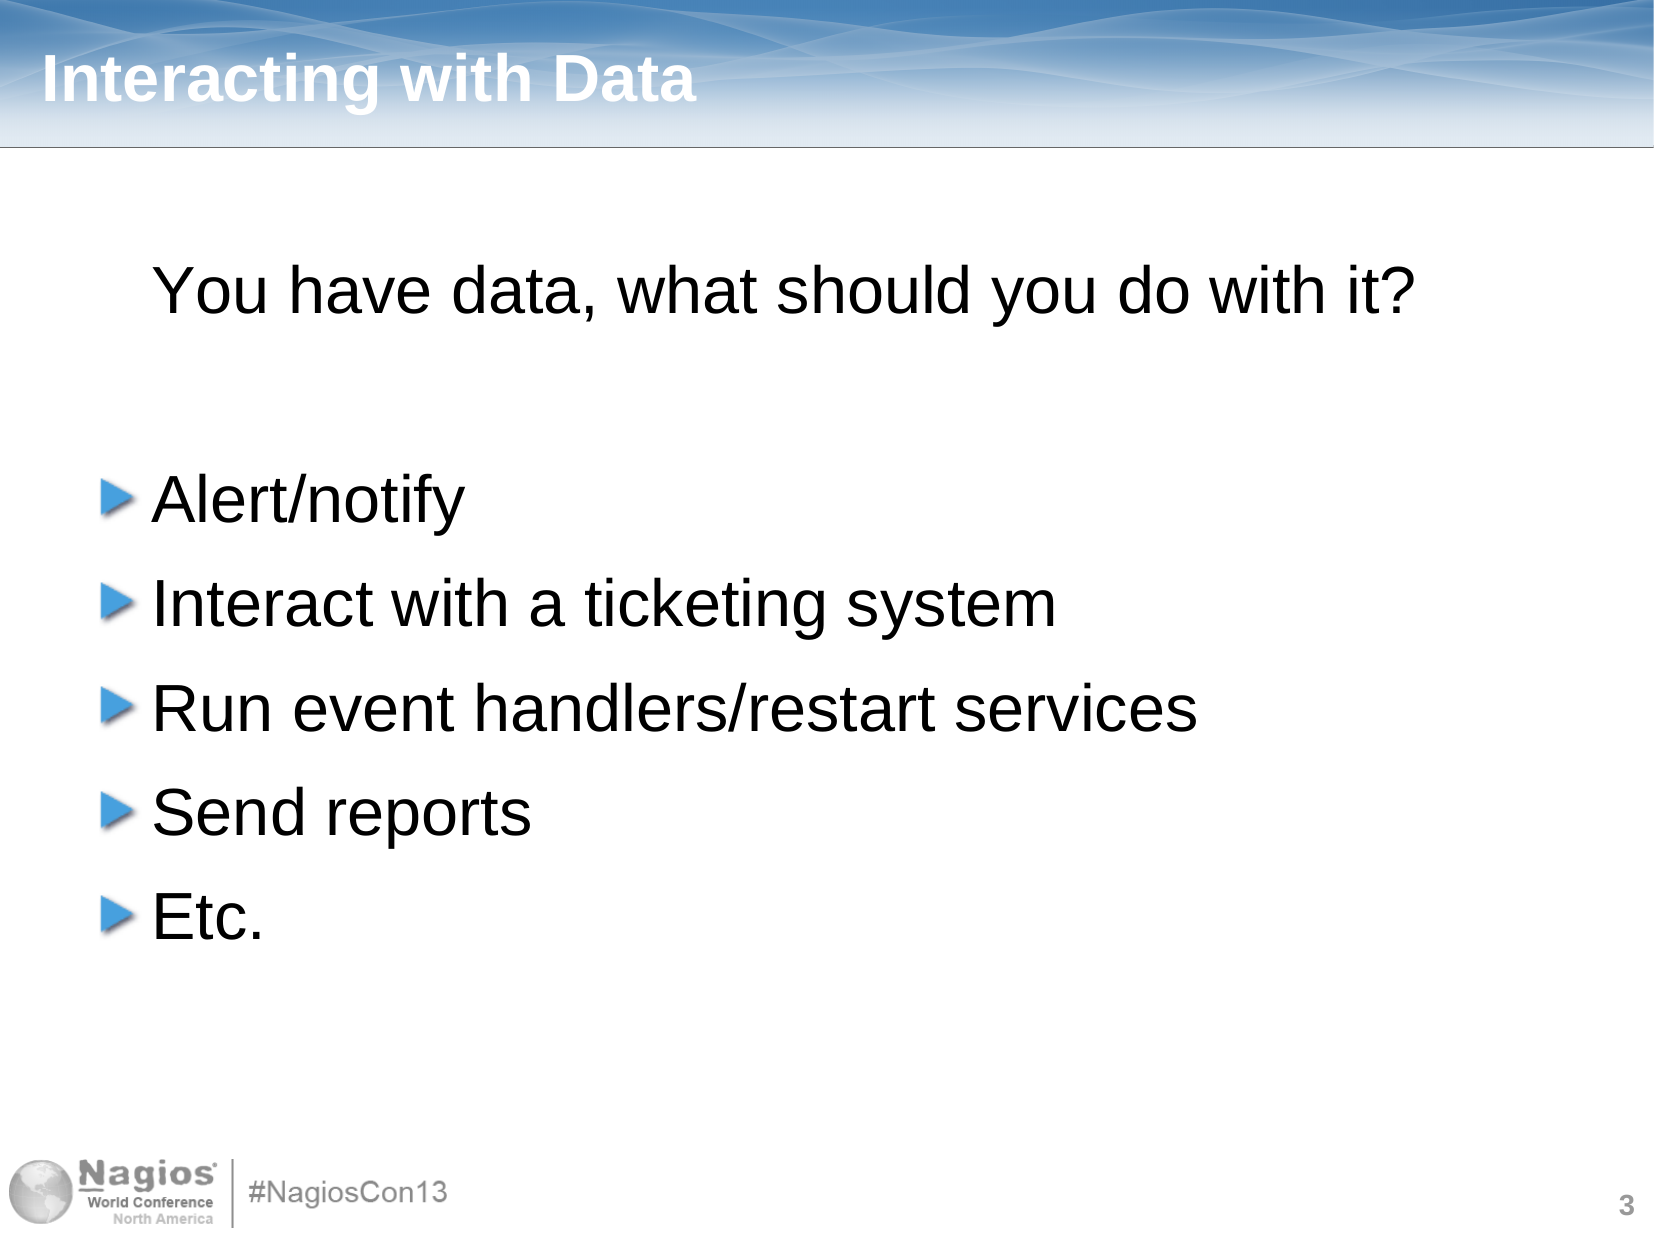

# Interacting with Data
You have data, what should you do with it?
Alert/notify
Interact with a ticketing system
Run event handlers/restart services
Send reports
Etc.
3